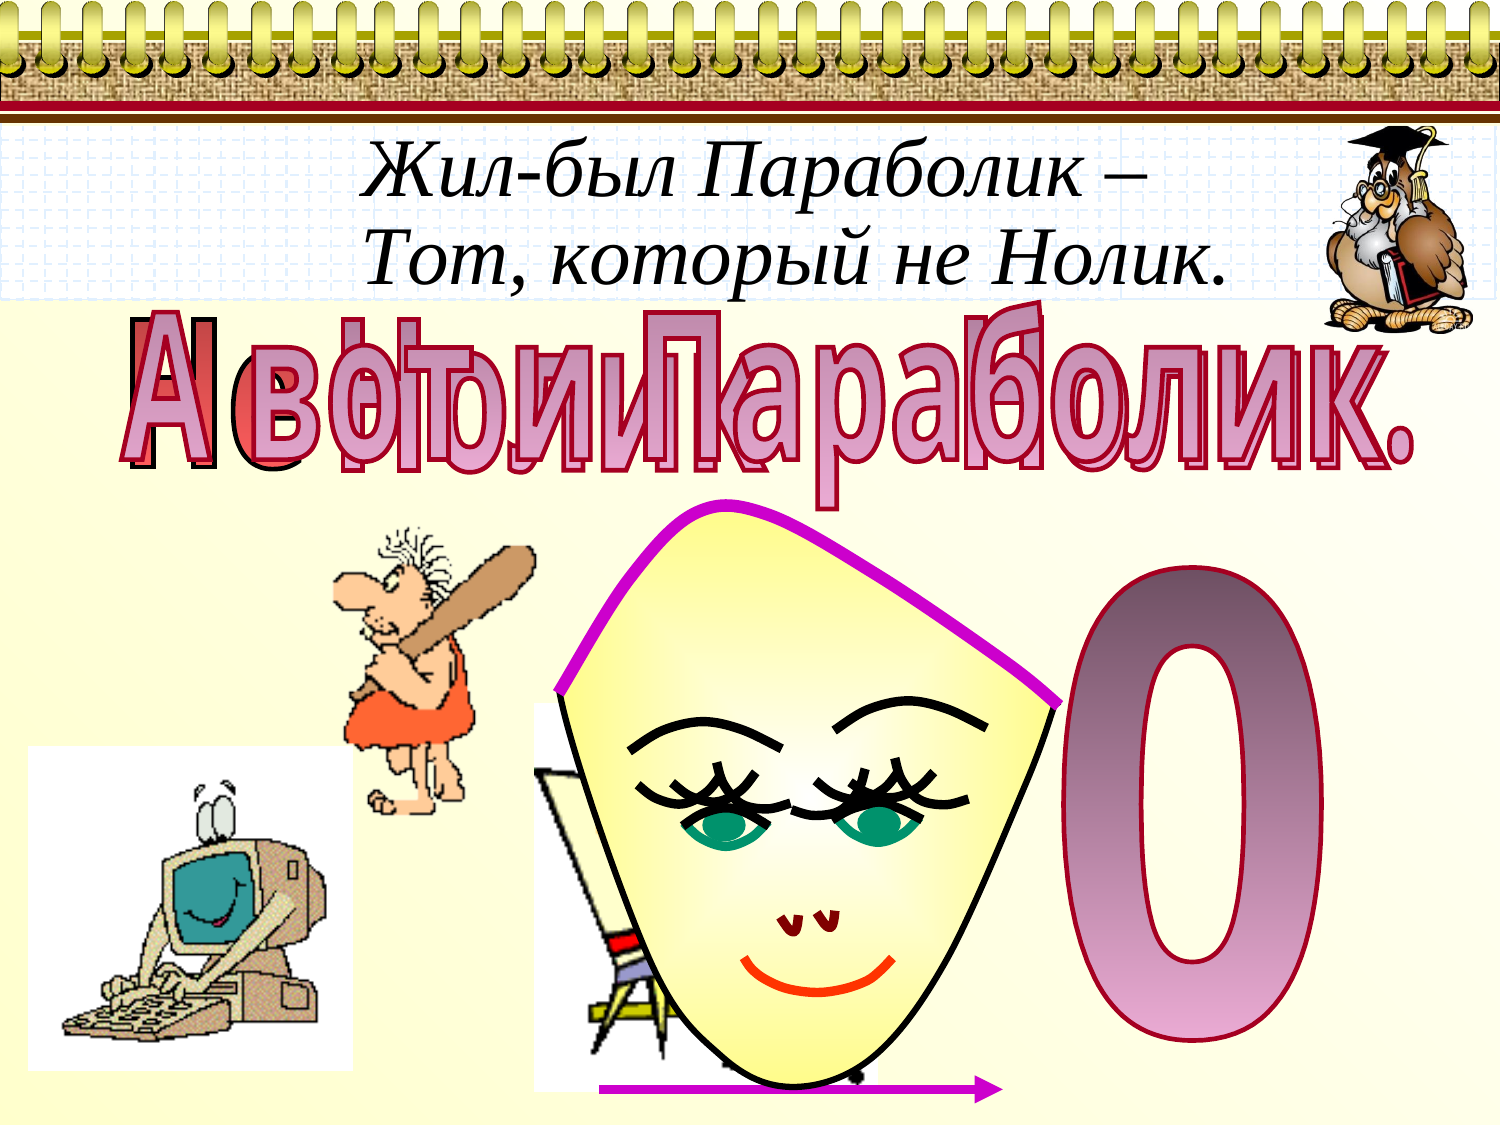

Жил-был Параболик –
Тот, который не Нолик.
А вот и Параболик.
Нолик
0
Не
Нолик